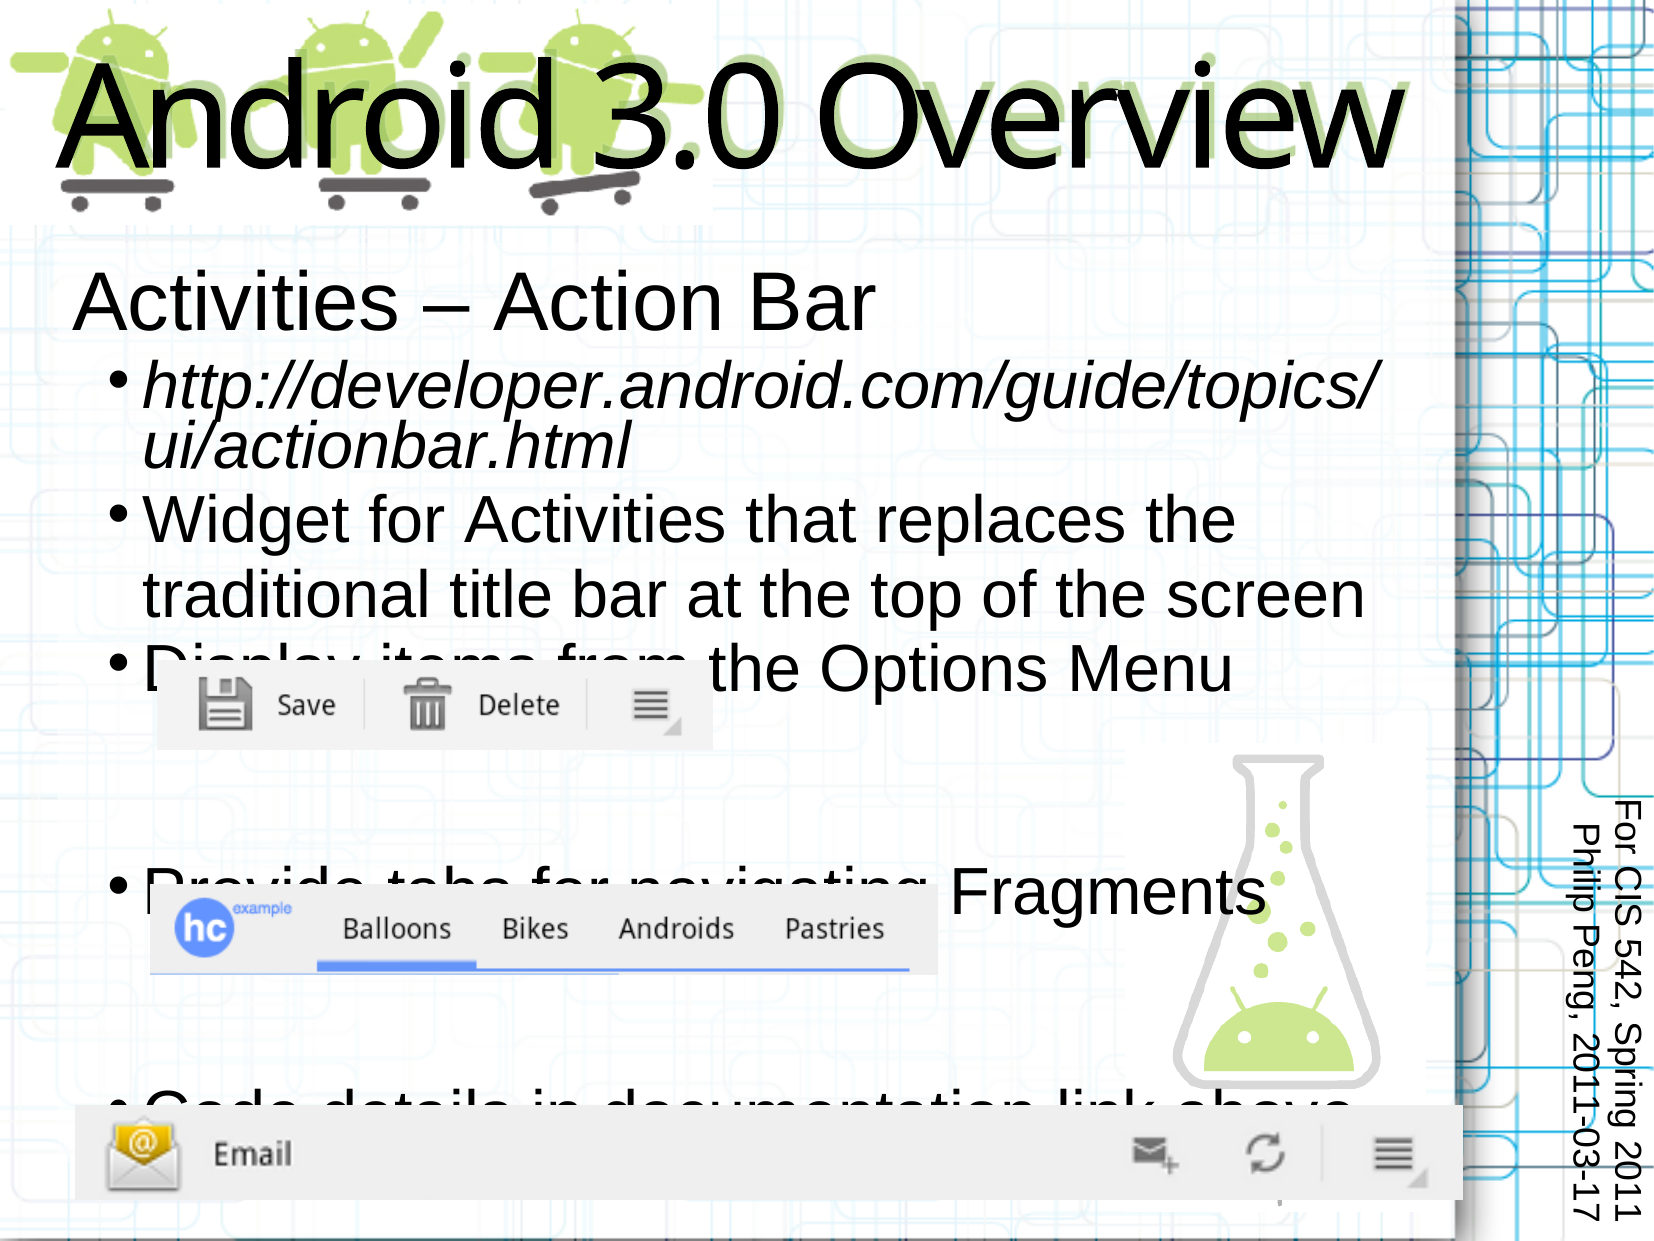

Android 3.0 Overview
Activities – Action Bar
http://developer.android.com/guide/topics/ui/actionbar.html
Widget for Activities that replaces the traditional title bar at the top of the screen
Display items from the Options Menu
Provide tabs for navigating Fragments
Code details in documentation link above
For CIS 542, Spring 2011
Philip Peng, 2011-03-17